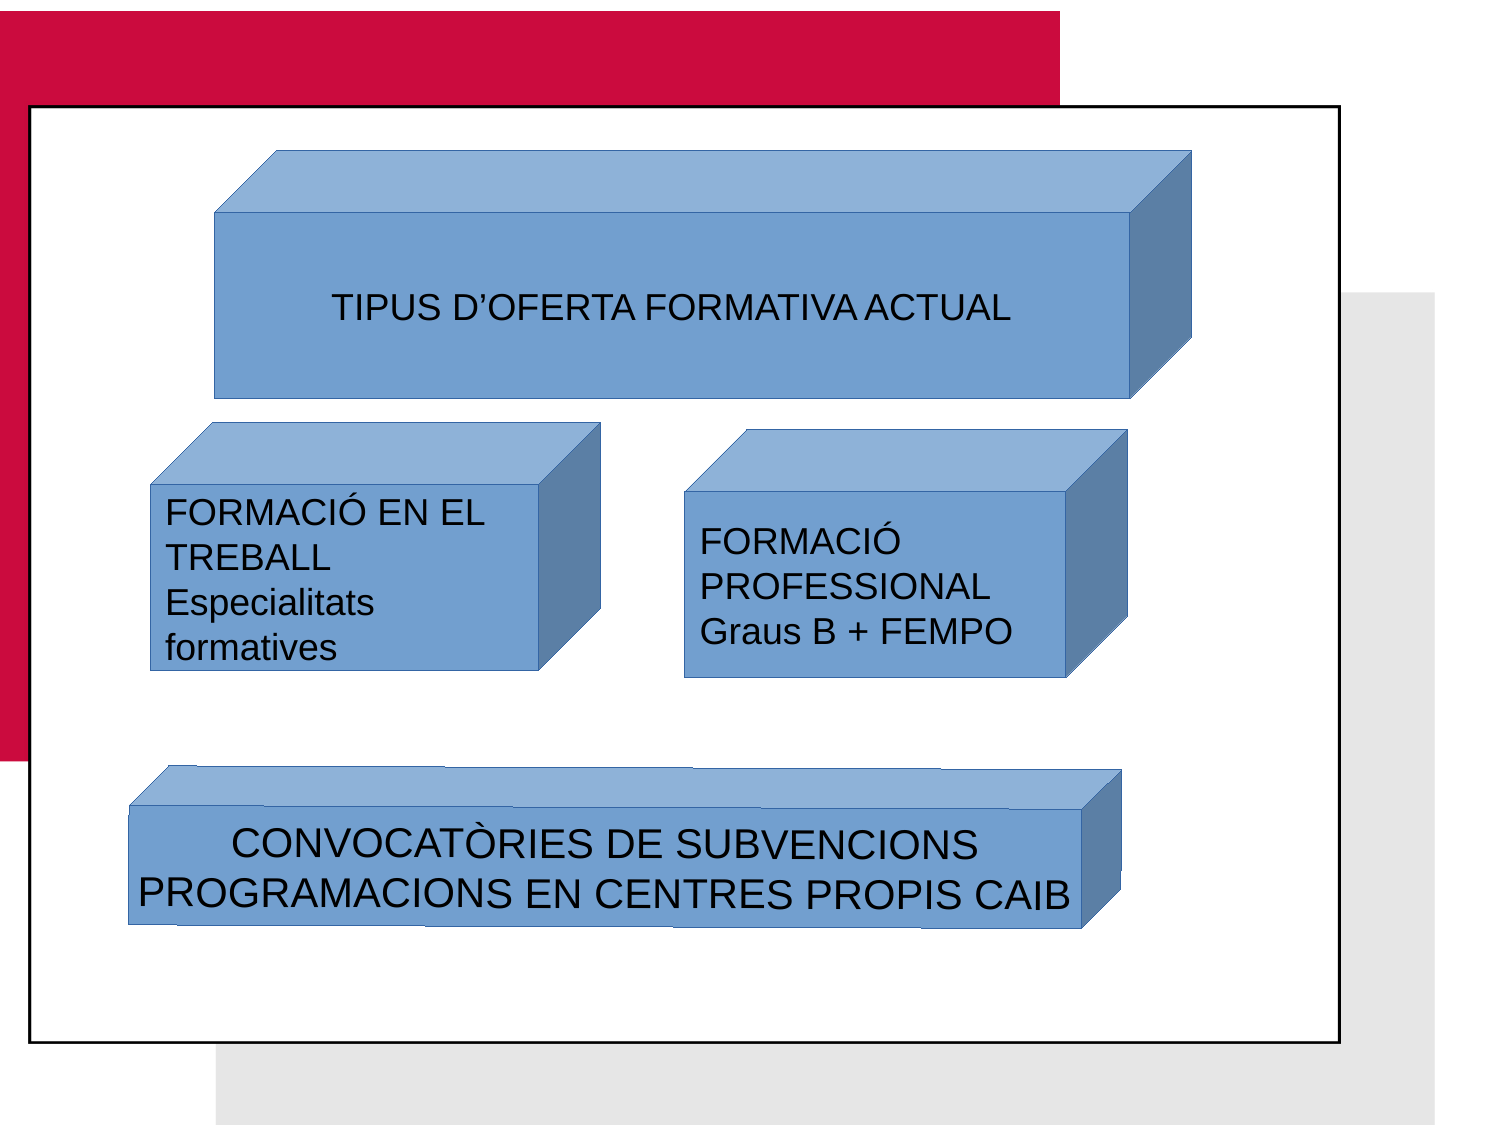

TIPUS D’OFERTA FORMATIVA ACTUAL
FORMACIÓ EN EL TREBALL
Especialitats formatives
FORMACIÓ PROFESSIONAL
Graus B + FEMPO
CONVOCATÒRIES DE SUBVENCIONS
PROGRAMACIONS EN CENTRES PROPIS CAIB